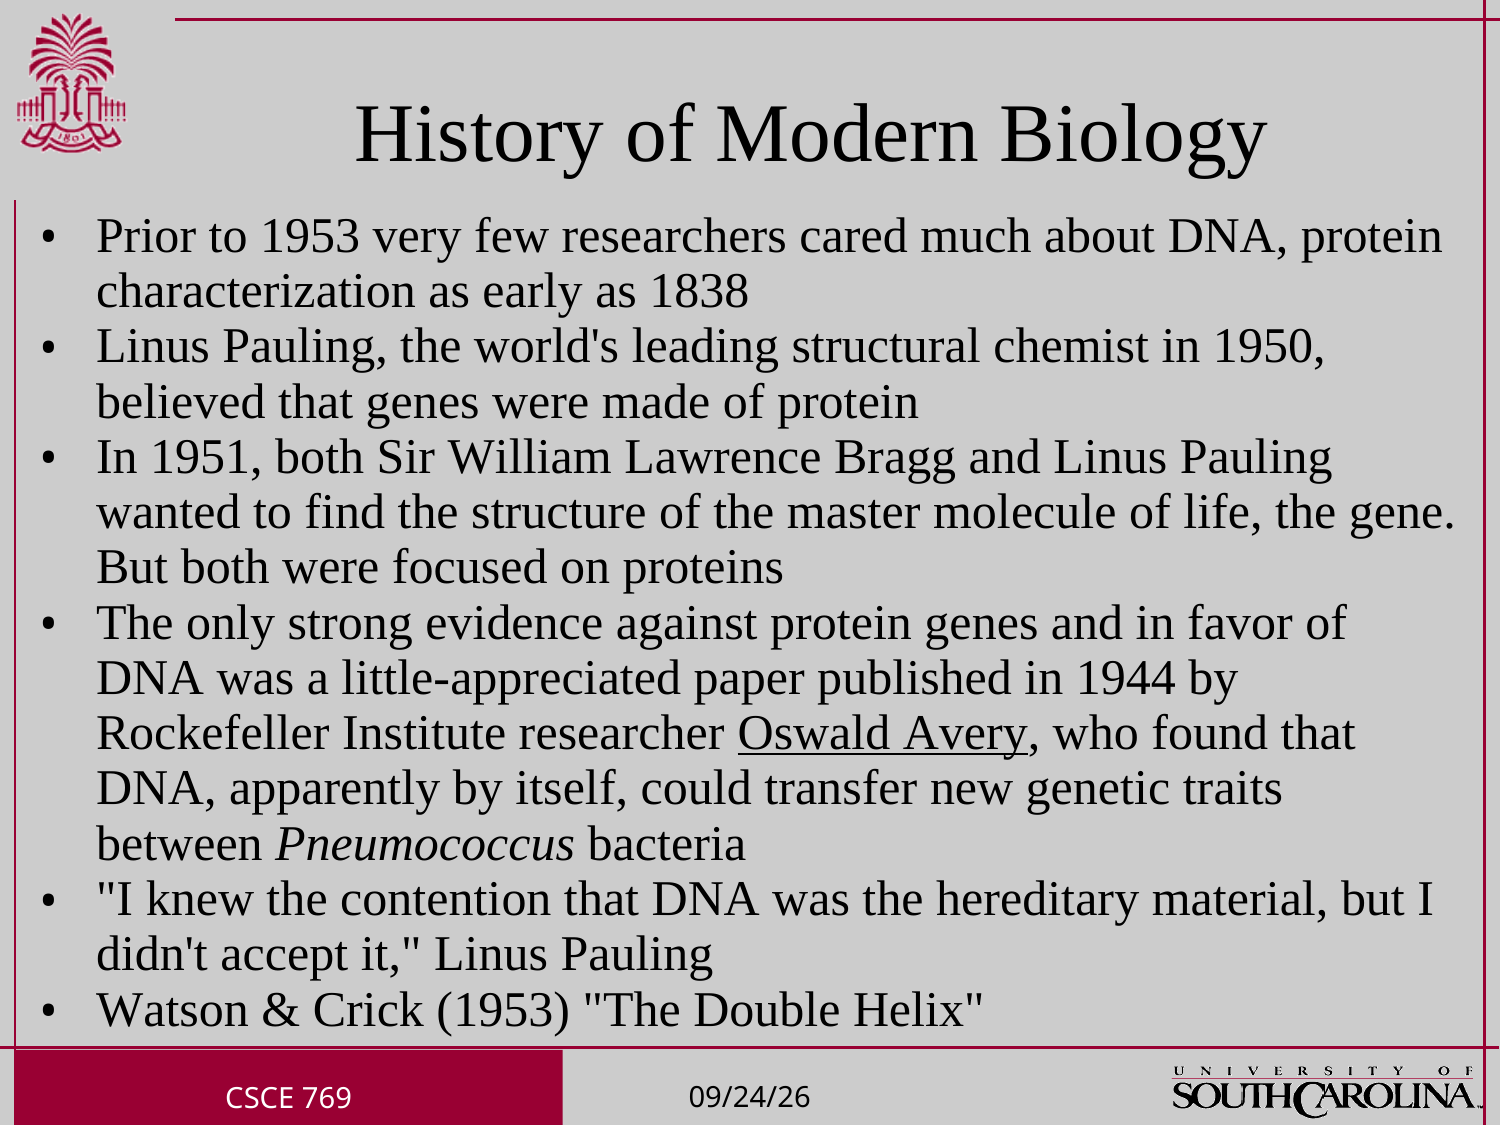

# History of Modern Biology
Prior to 1953 very few researchers cared much about DNA, protein characterization as early as 1838
Linus Pauling, the world's leading structural chemist in 1950, believed that genes were made of protein
In 1951, both Sir William Lawrence Bragg and Linus Pauling wanted to find the structure of the master molecule of life, the gene. But both were focused on proteins
The only strong evidence against protein genes and in favor of DNA was a little-appreciated paper published in 1944 by Rockefeller Institute researcher Oswald Avery, who found that DNA, apparently by itself, could transfer new genetic traits between Pneumococcus bacteria
"I knew the contention that DNA was the hereditary material, but I didn't accept it," Linus Pauling
Watson & Crick (1953) "The Double Helix"